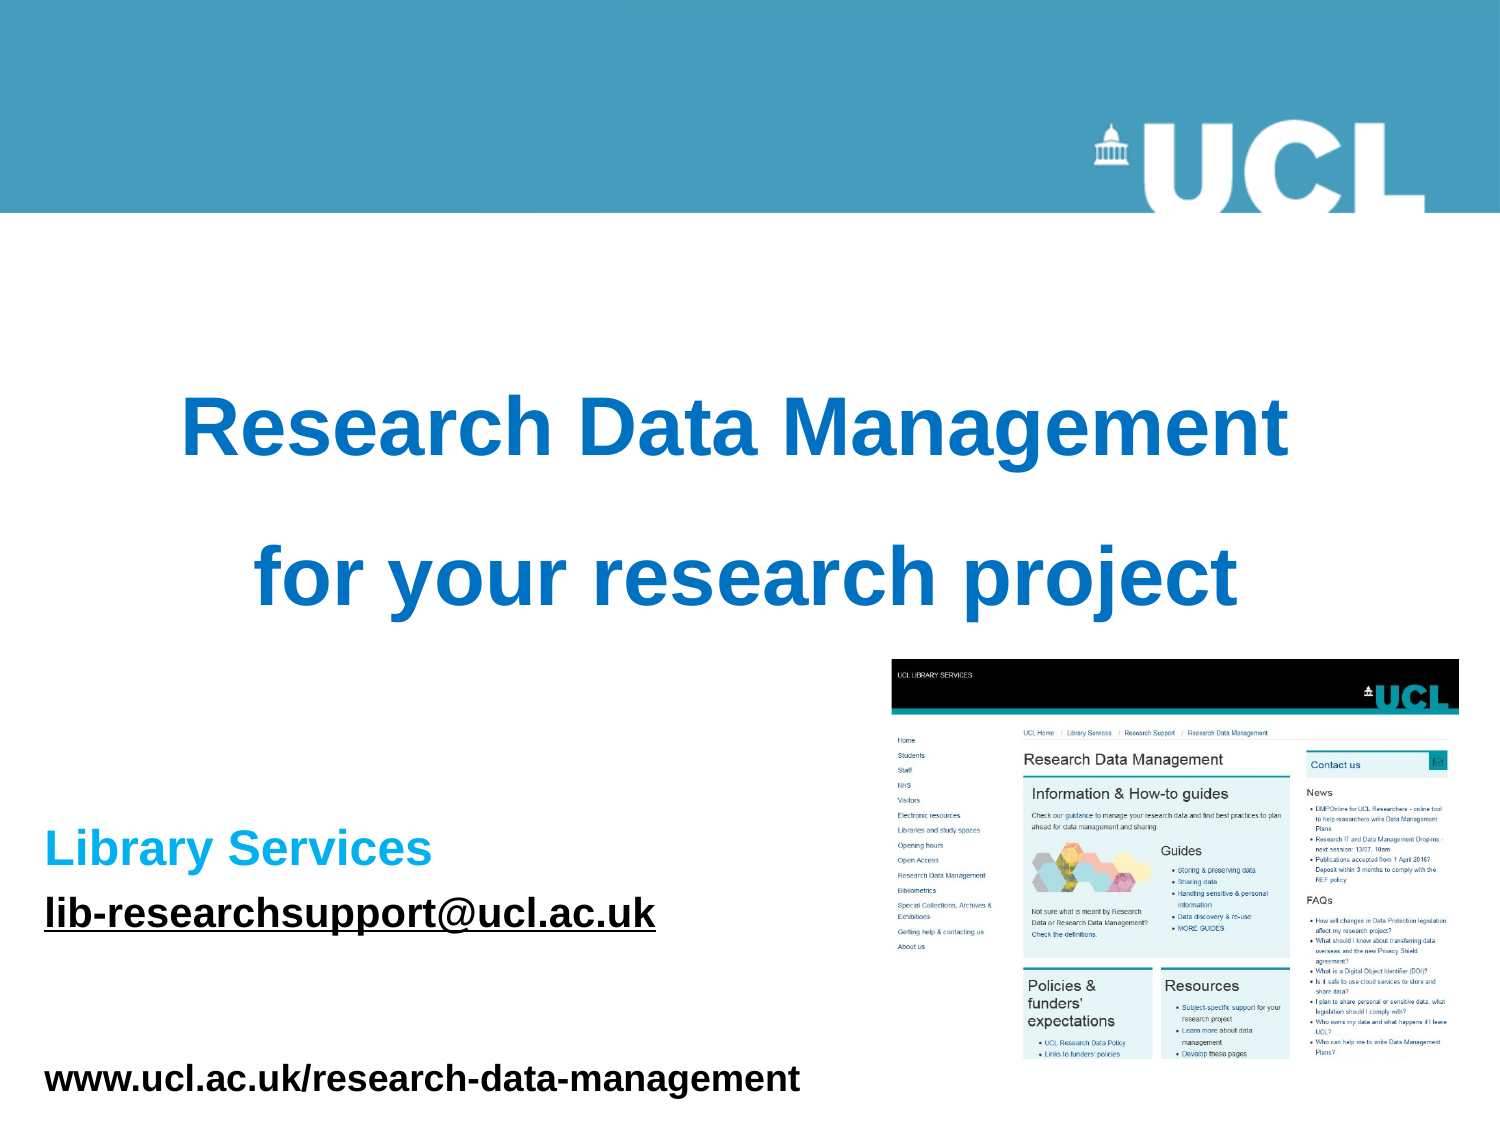

# Research Data Management for your research project
Library Services
lib-researchsupport@ucl.ac.uk
www.ucl.ac.uk/research-data-management